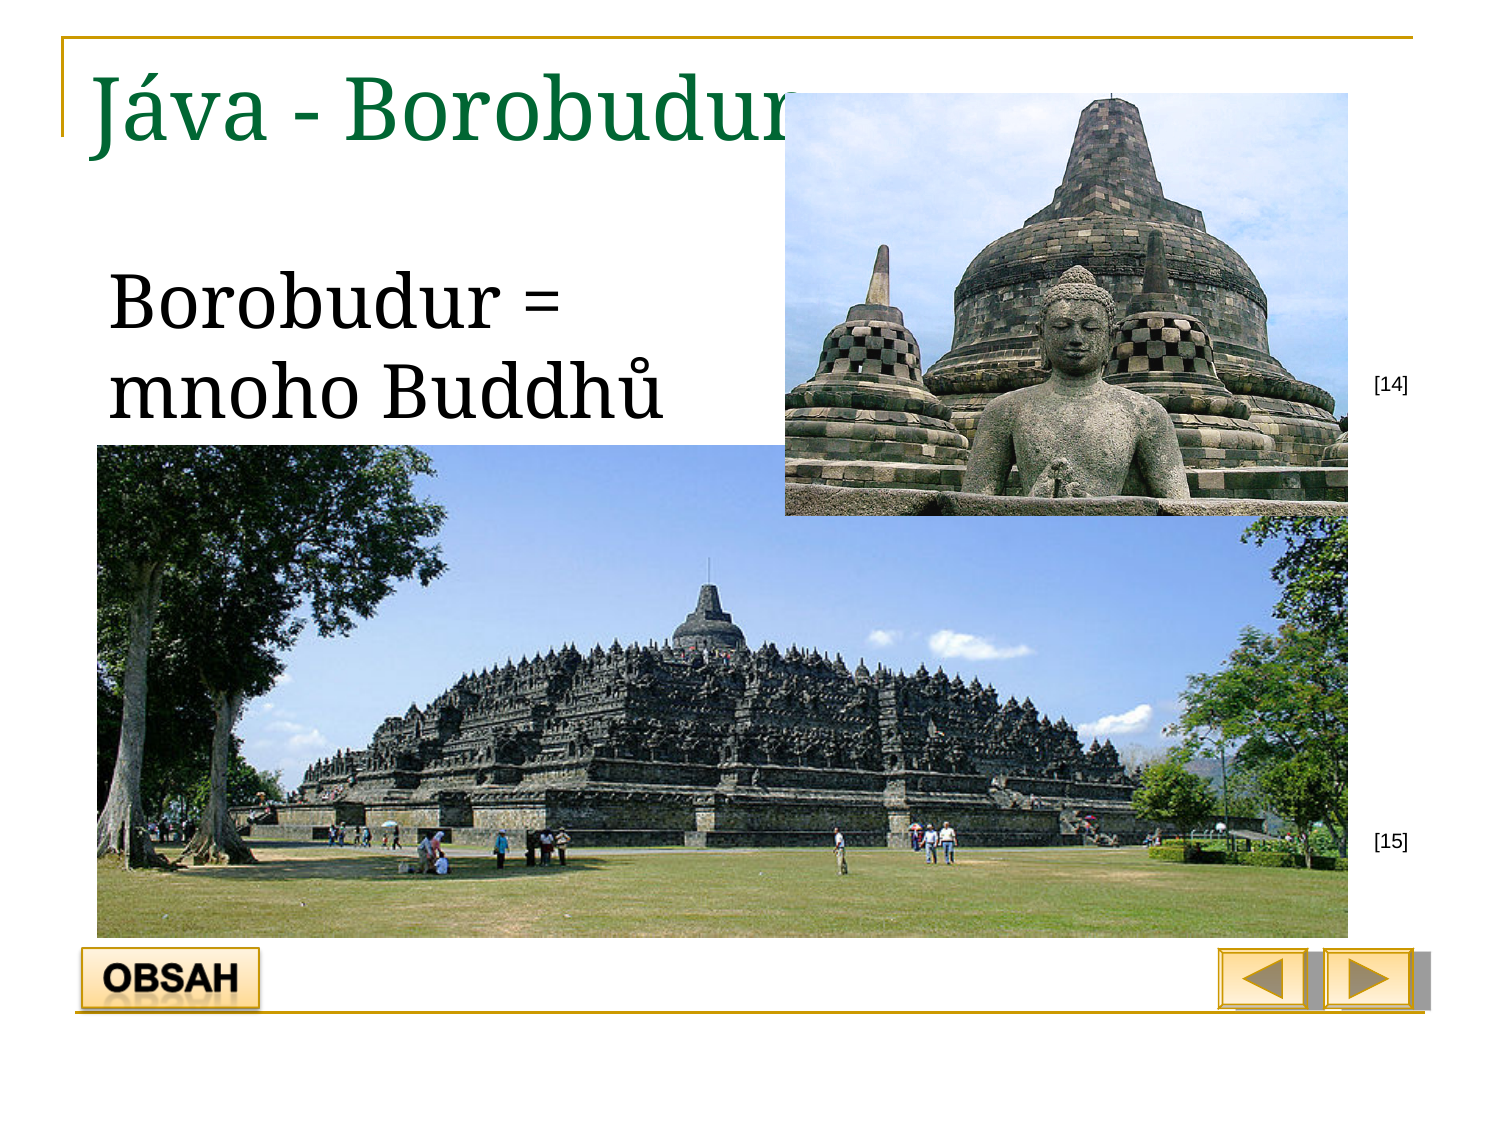

# Jáva - Borobudur
Borobudur = mnoho Buddhů
[14]
[15]